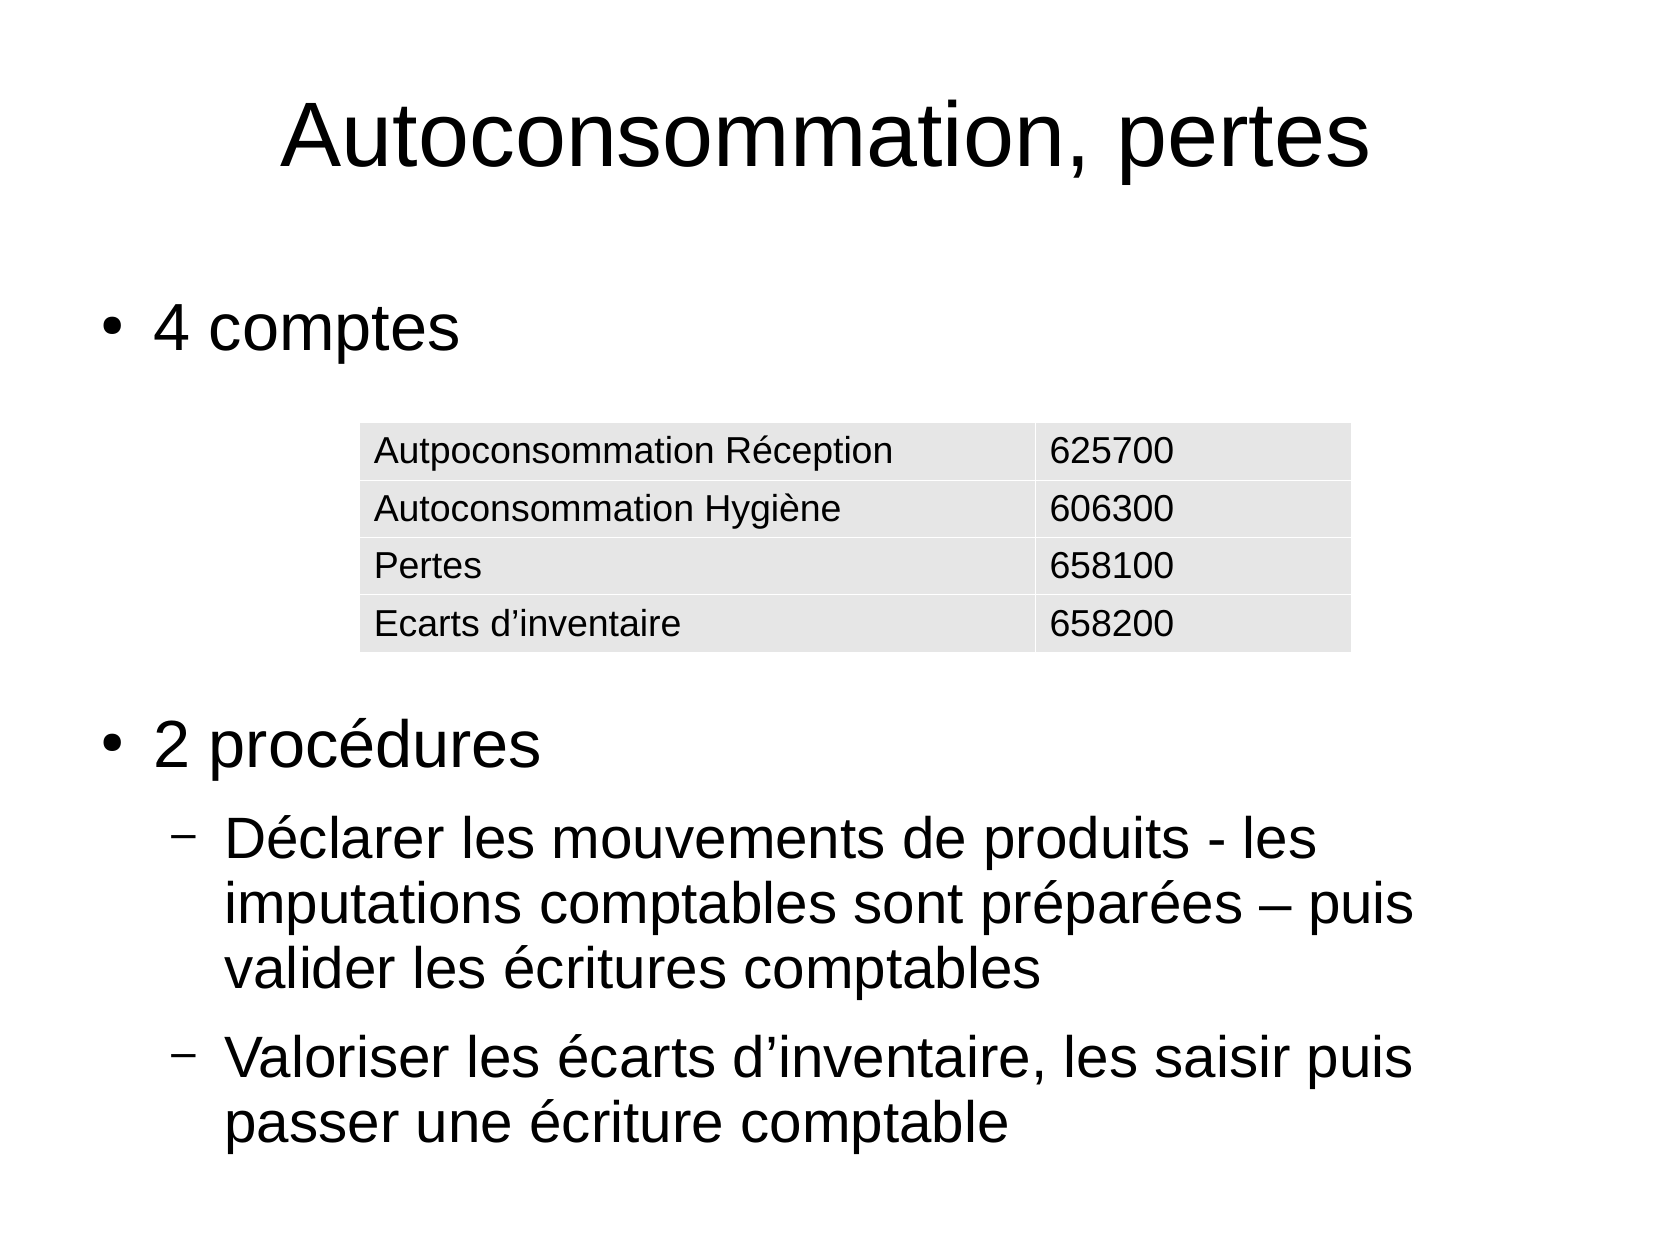

# Autoconsommation, pertes
4 comptes
2 procédures
Déclarer les mouvements de produits - les imputations comptables sont préparées – puis valider les écritures comptables
Valoriser les écarts d’inventaire, les saisir puis passer une écriture comptable
| Autpoconsommation Réception | 625700 |
| --- | --- |
| Autoconsommation Hygiène | 606300 |
| Pertes | 658100 |
| Ecarts d’inventaire | 658200 |